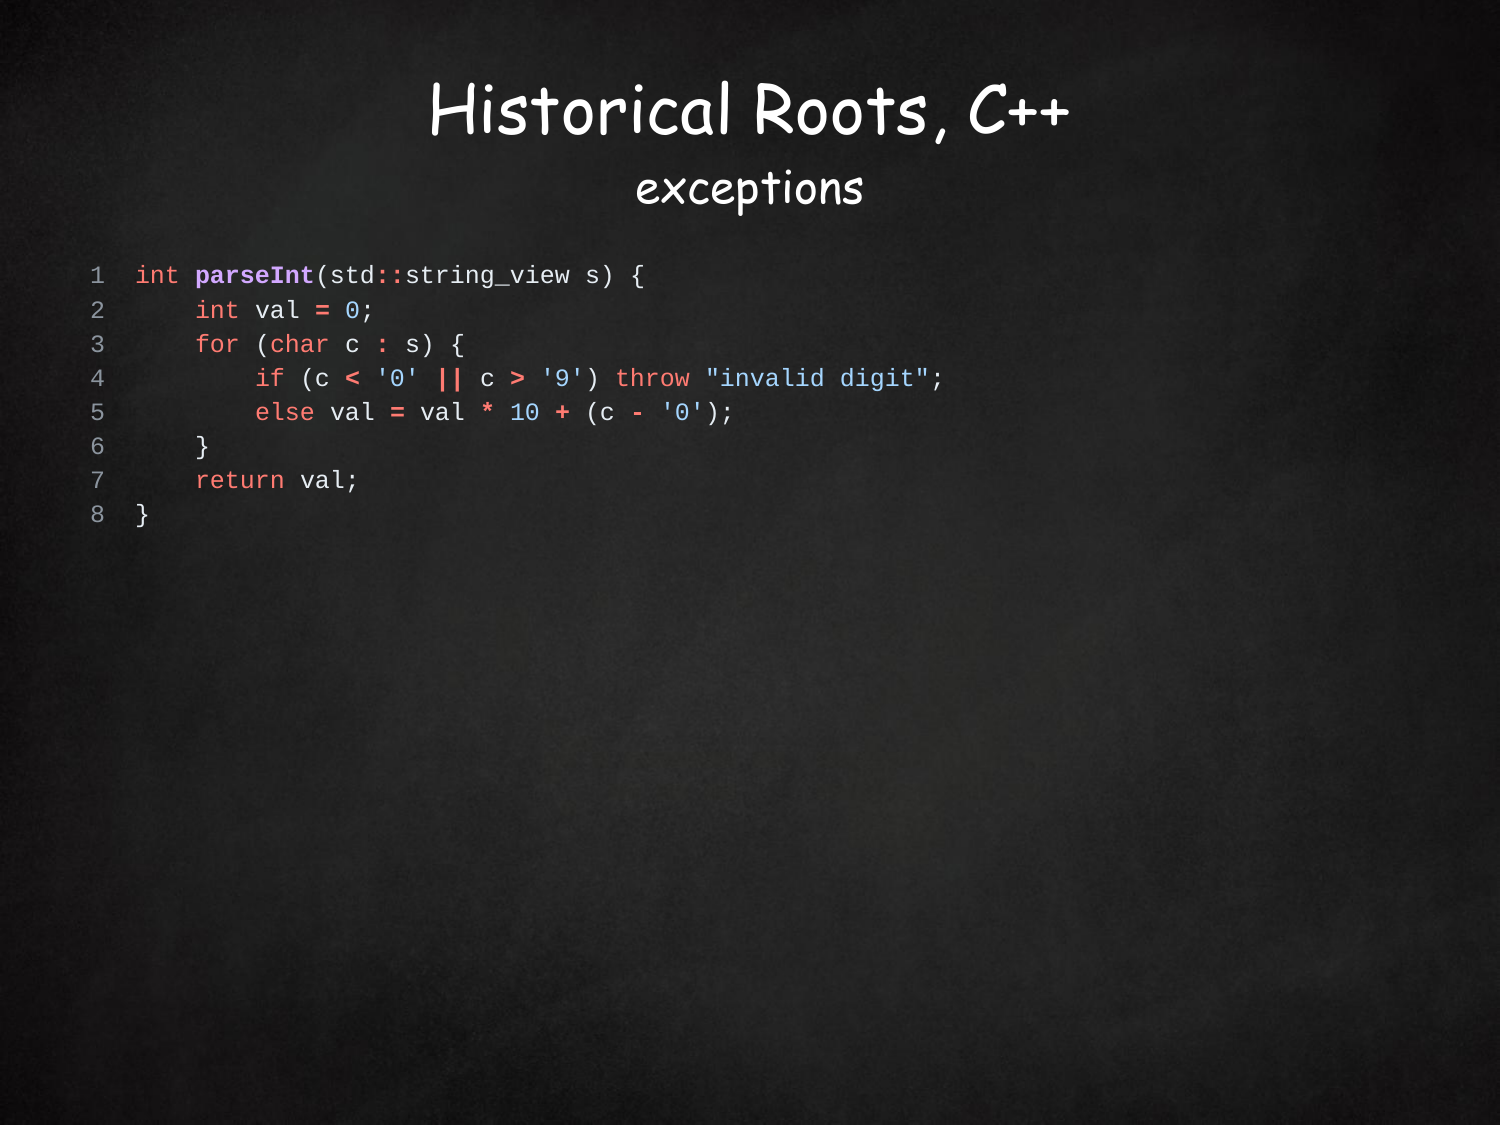

# Historical Roots, C++ exceptions
 1 int parseInt(std::string_view s) {
 2 int val = 0;
 3 for (char c : s) {
 4 if (c < '0' || c > '9') throw "invalid digit";
 5 else val = val * 10 + (c - '0');
 6 }
 7 return val;
 8 }